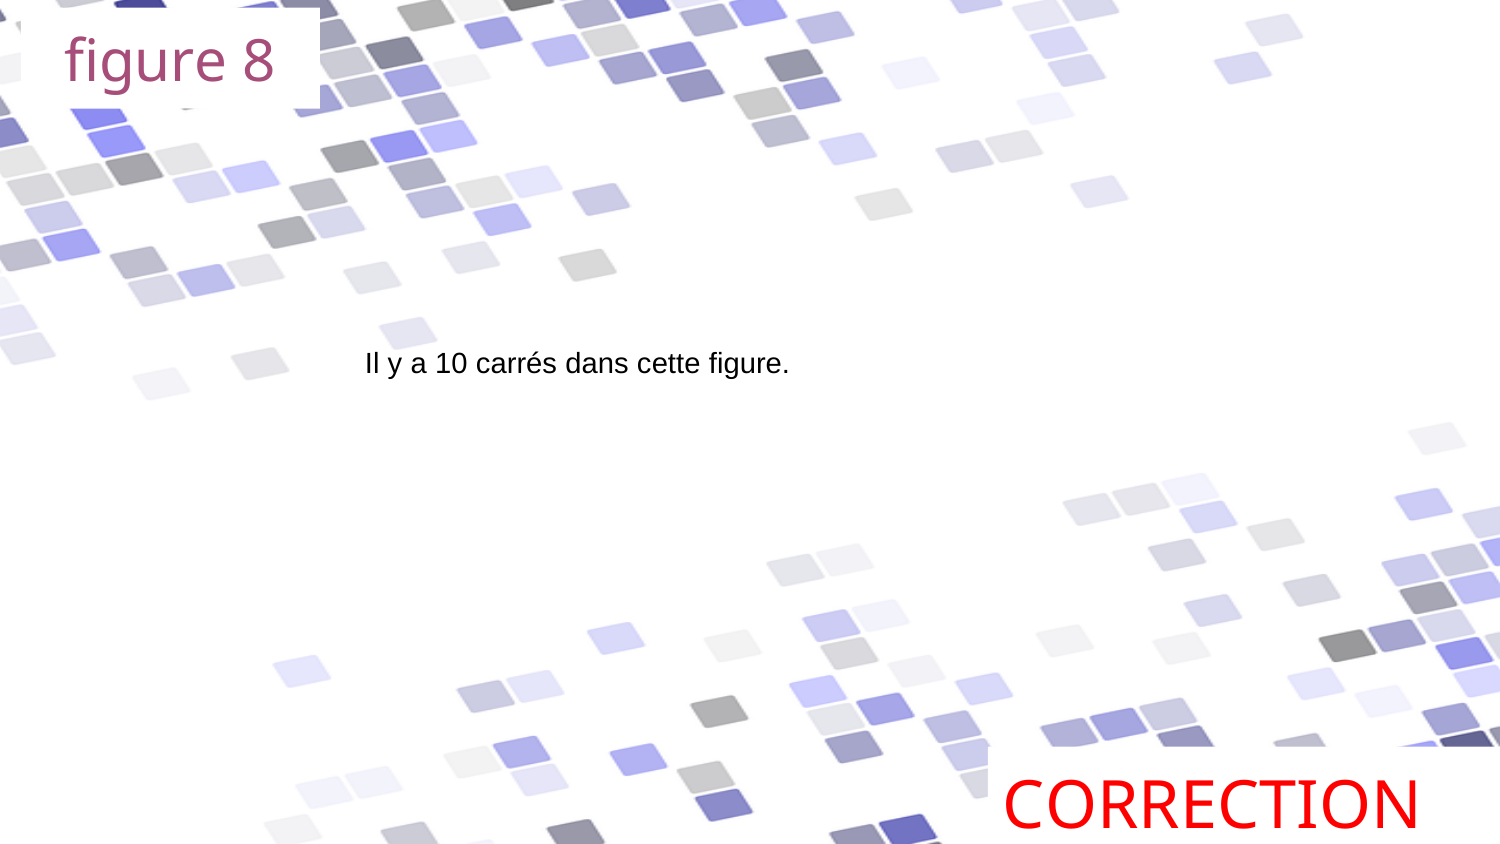

figure 8
Il y a 10 carrés dans cette figure.
CORRECTION